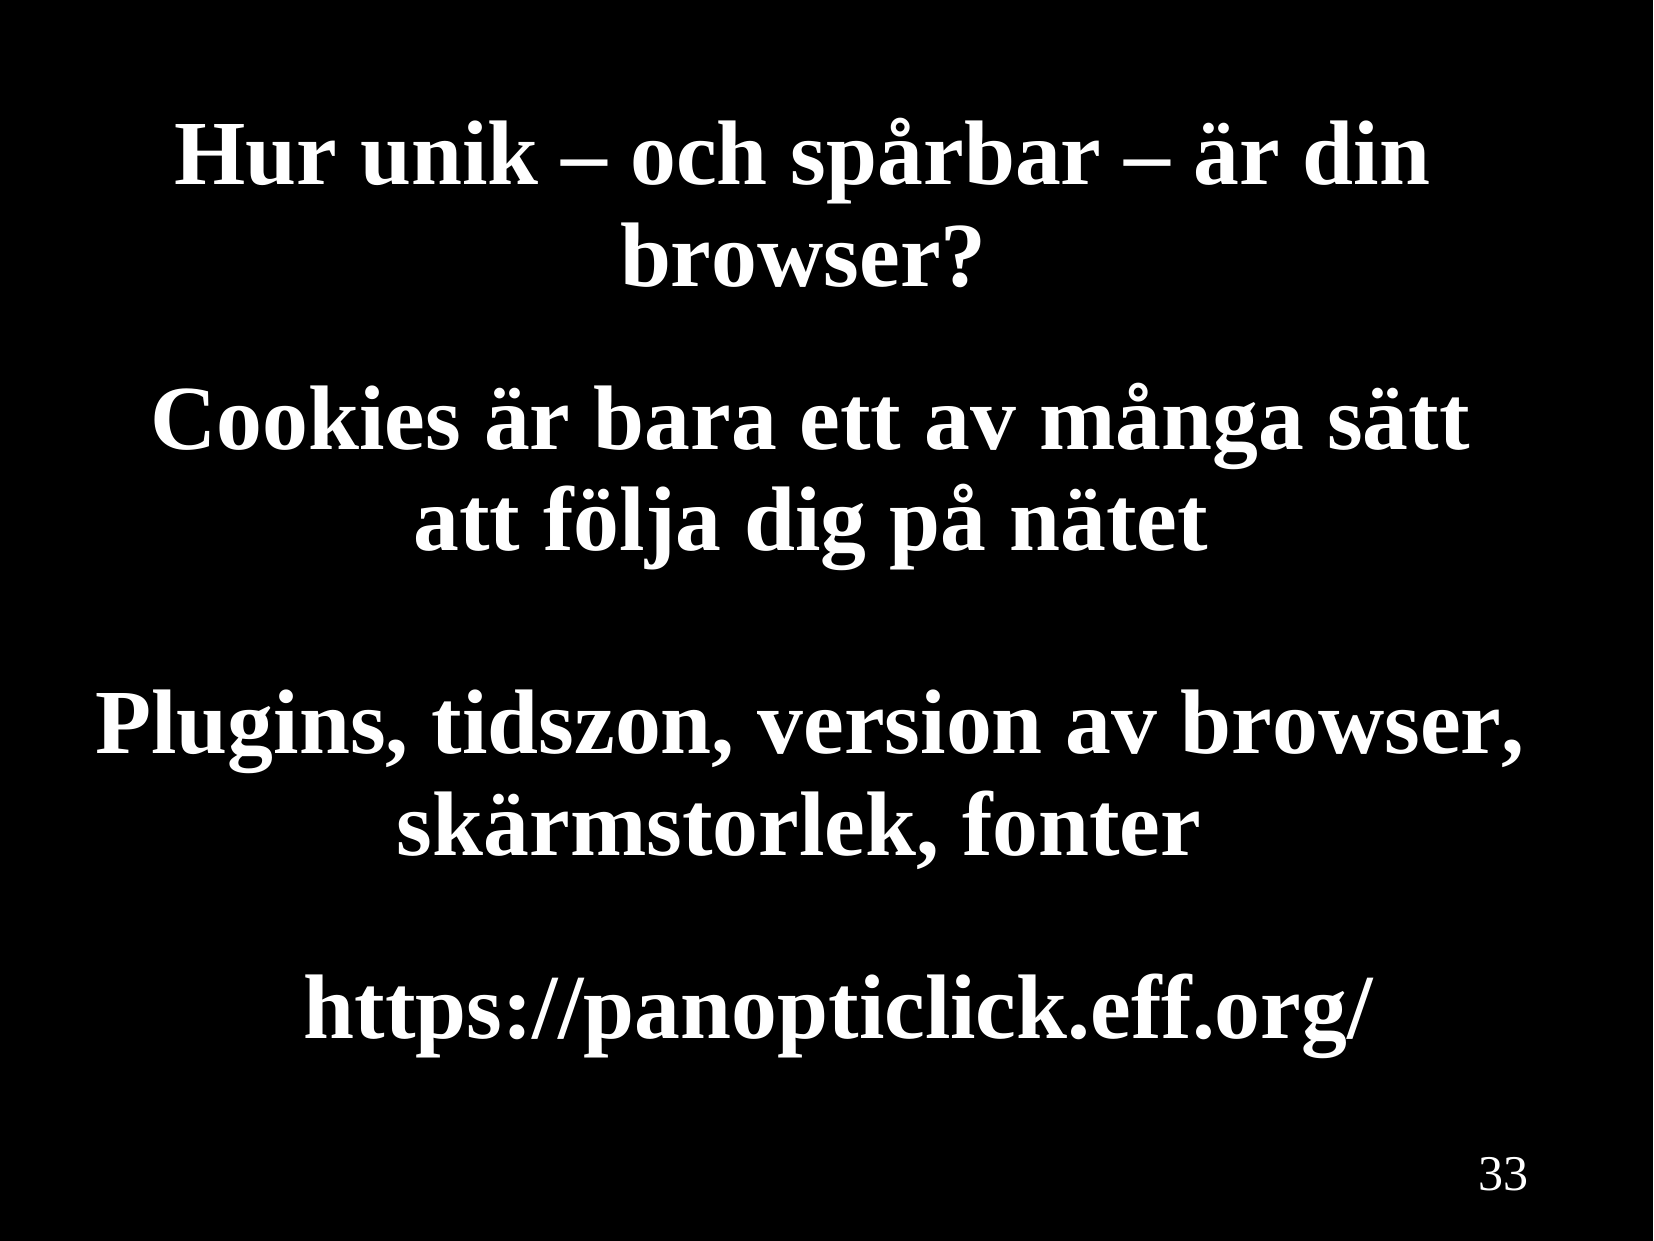

# Hur unik – och spårbar – är din browser?
Cookies är bara ett av många sätt att följa dig på nätet
Plugins, tidszon, version av browser, skärmstorlek, fonter
https://panopticlick.eff.org/